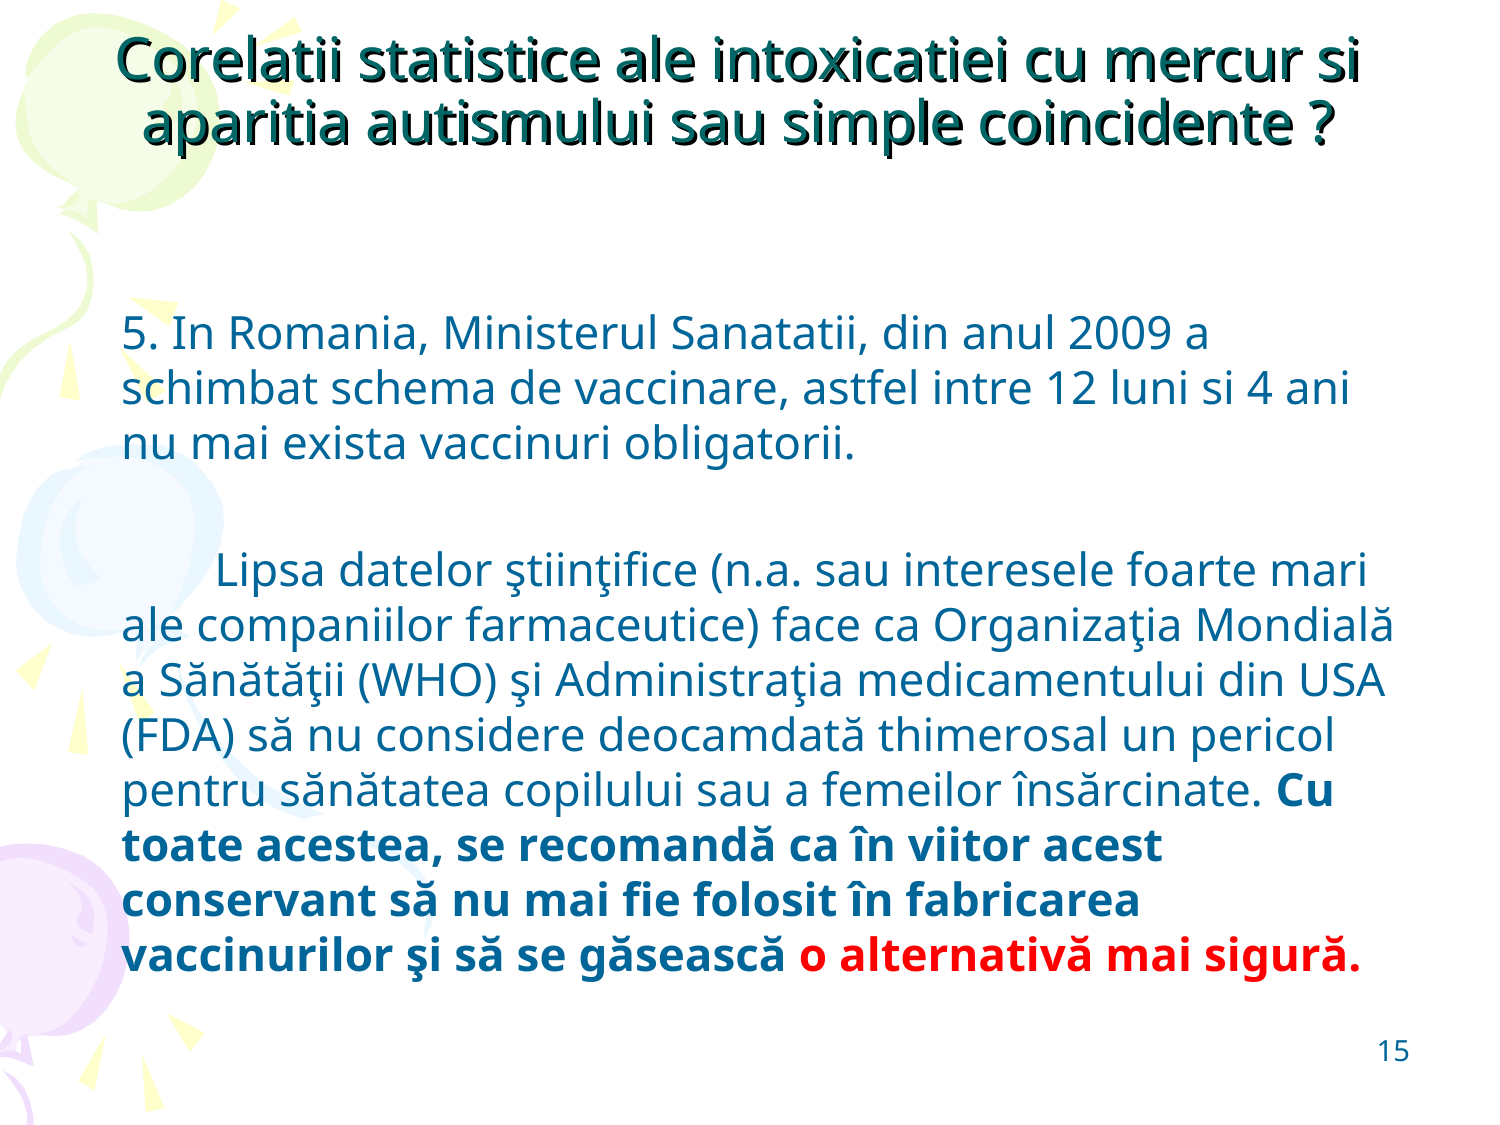

Corelatii statistice ale intoxicatiei cu mercur si aparitia autismului sau simple coincidente ?
	5. In Romania, Ministerul Sanatatii, din anul 2009 a schimbat schema de vaccinare, astfel intre 12 luni si 4 ani nu mai exista vaccinuri obligatorii.
		Lipsa datelor ştiinţifice (n.a. sau interesele foarte mari ale companiilor farmaceutice) face ca Organizaţia Mondială a Sănătăţii (WHO) şi Administraţia medicamentului din USA (FDA) să nu considere deocamdată thimerosal un pericol pentru sănătatea copilului sau a femeilor însărcinate. Cu toate acestea, se recomandă ca în viitor acest conservant să nu mai fie folosit în fabricarea vaccinurilor şi să se găsească o alternativă mai sigură.